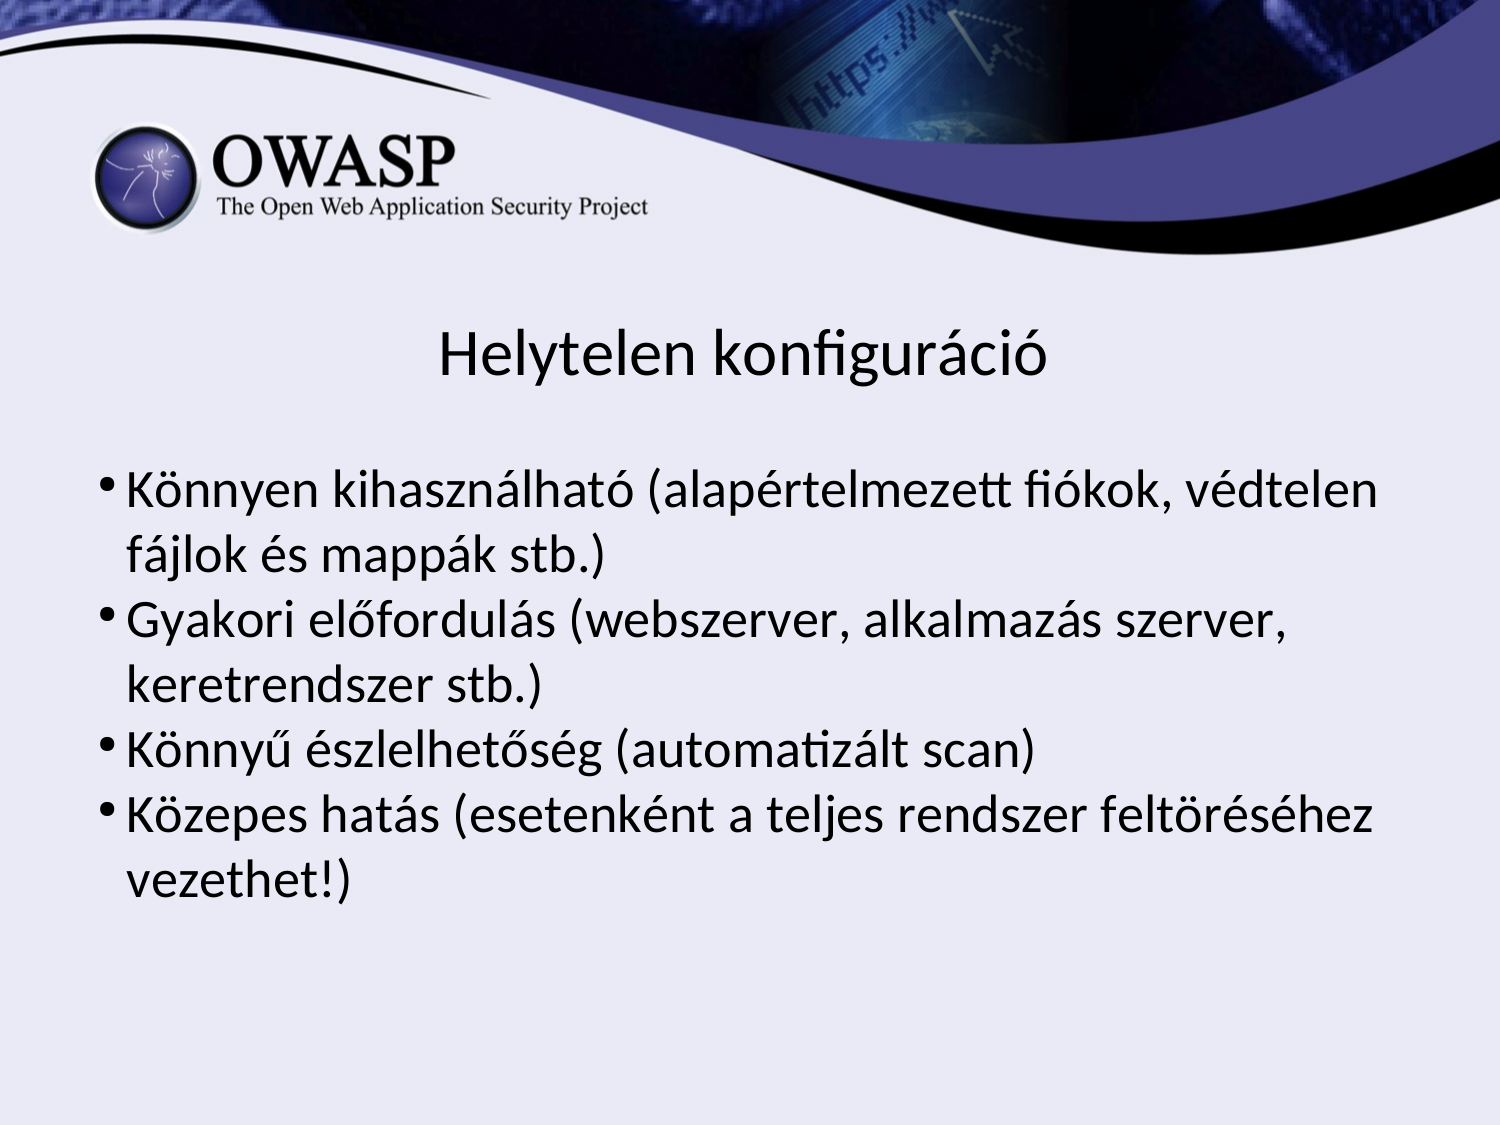

Helytelen konfiguráció
Könnyen kihasználható (alapértelmezett fiókok, védtelen fájlok és mappák stb.)
Gyakori előfordulás (webszerver, alkalmazás szerver, keretrendszer stb.)
Könnyű észlelhetőség (automatizált scan)
Közepes hatás (esetenként a teljes rendszer feltöréséhez vezethet!)